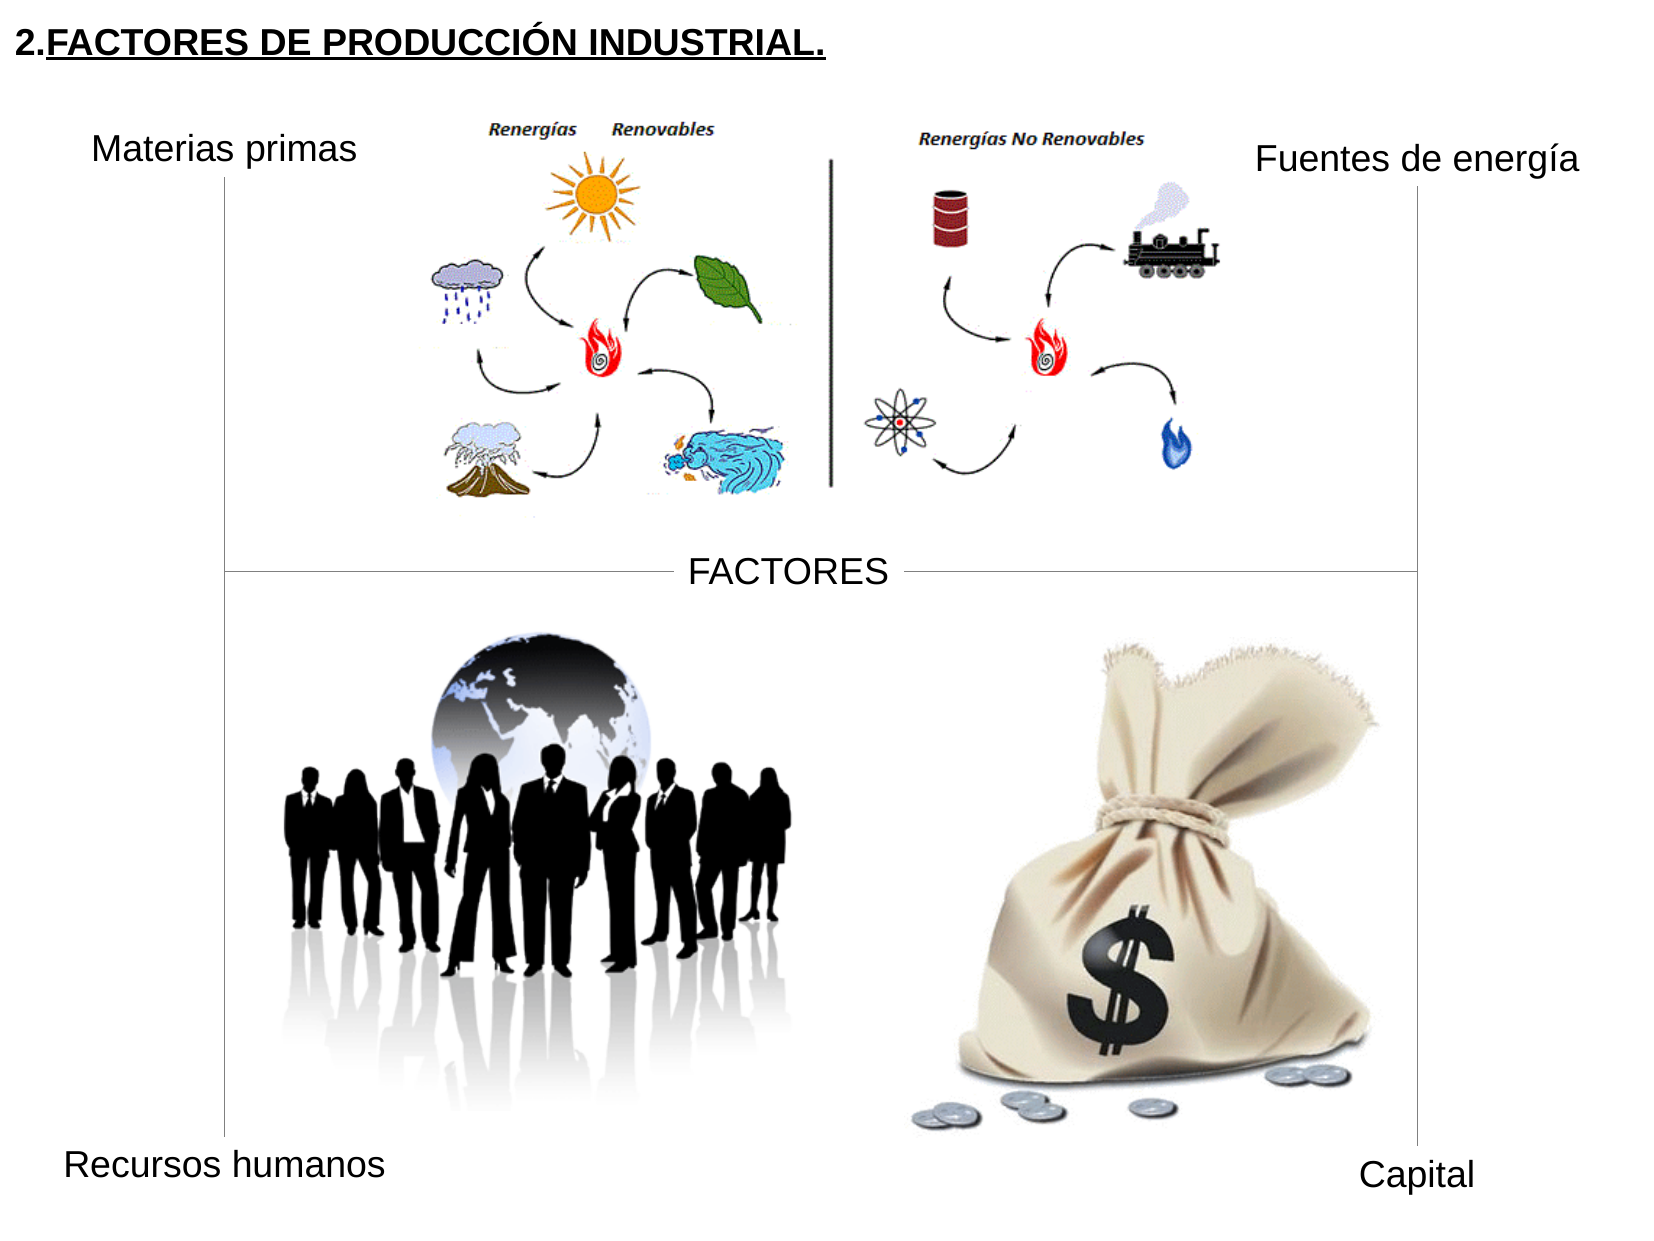

2.FACTORES DE PRODUCCIÓN INDUSTRIAL.
Materias primas
Fuentes de energía
FACTORES
Recursos humanos
Capital